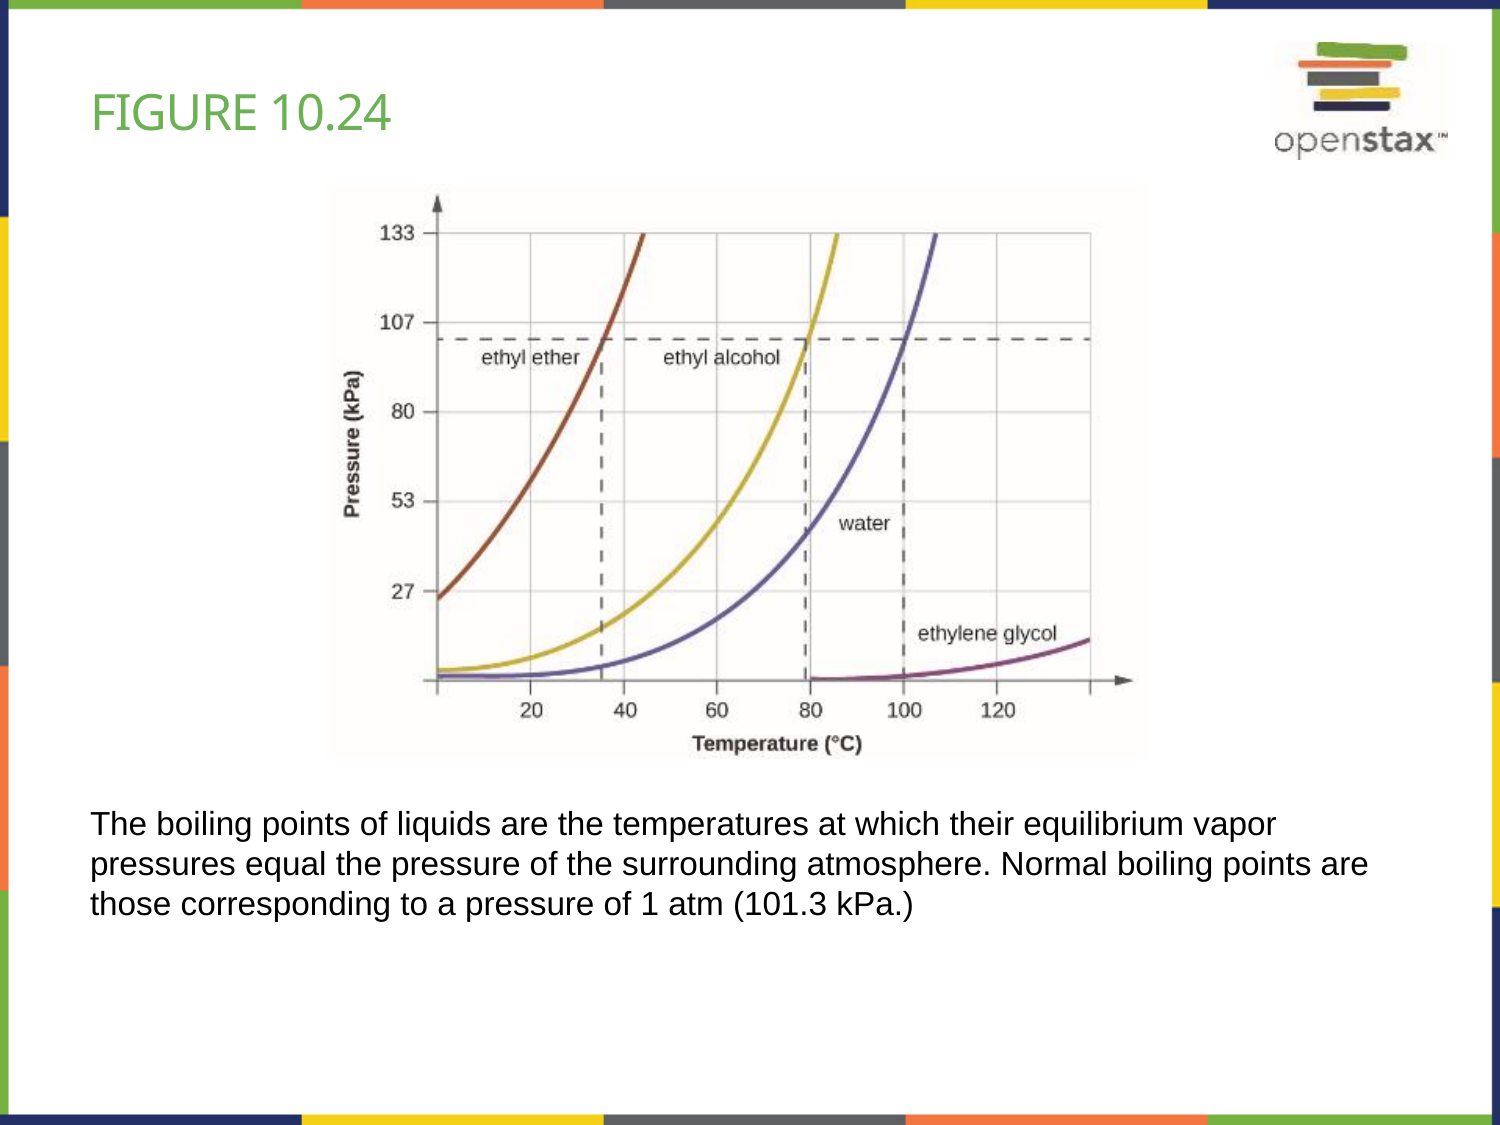

# Figure 10.24
The boiling points of liquids are the temperatures at which their equilibrium vapor pressures equal the pressure of the surrounding atmosphere. Normal boiling points are those corresponding to a pressure of 1 atm (101.3 kPa.)